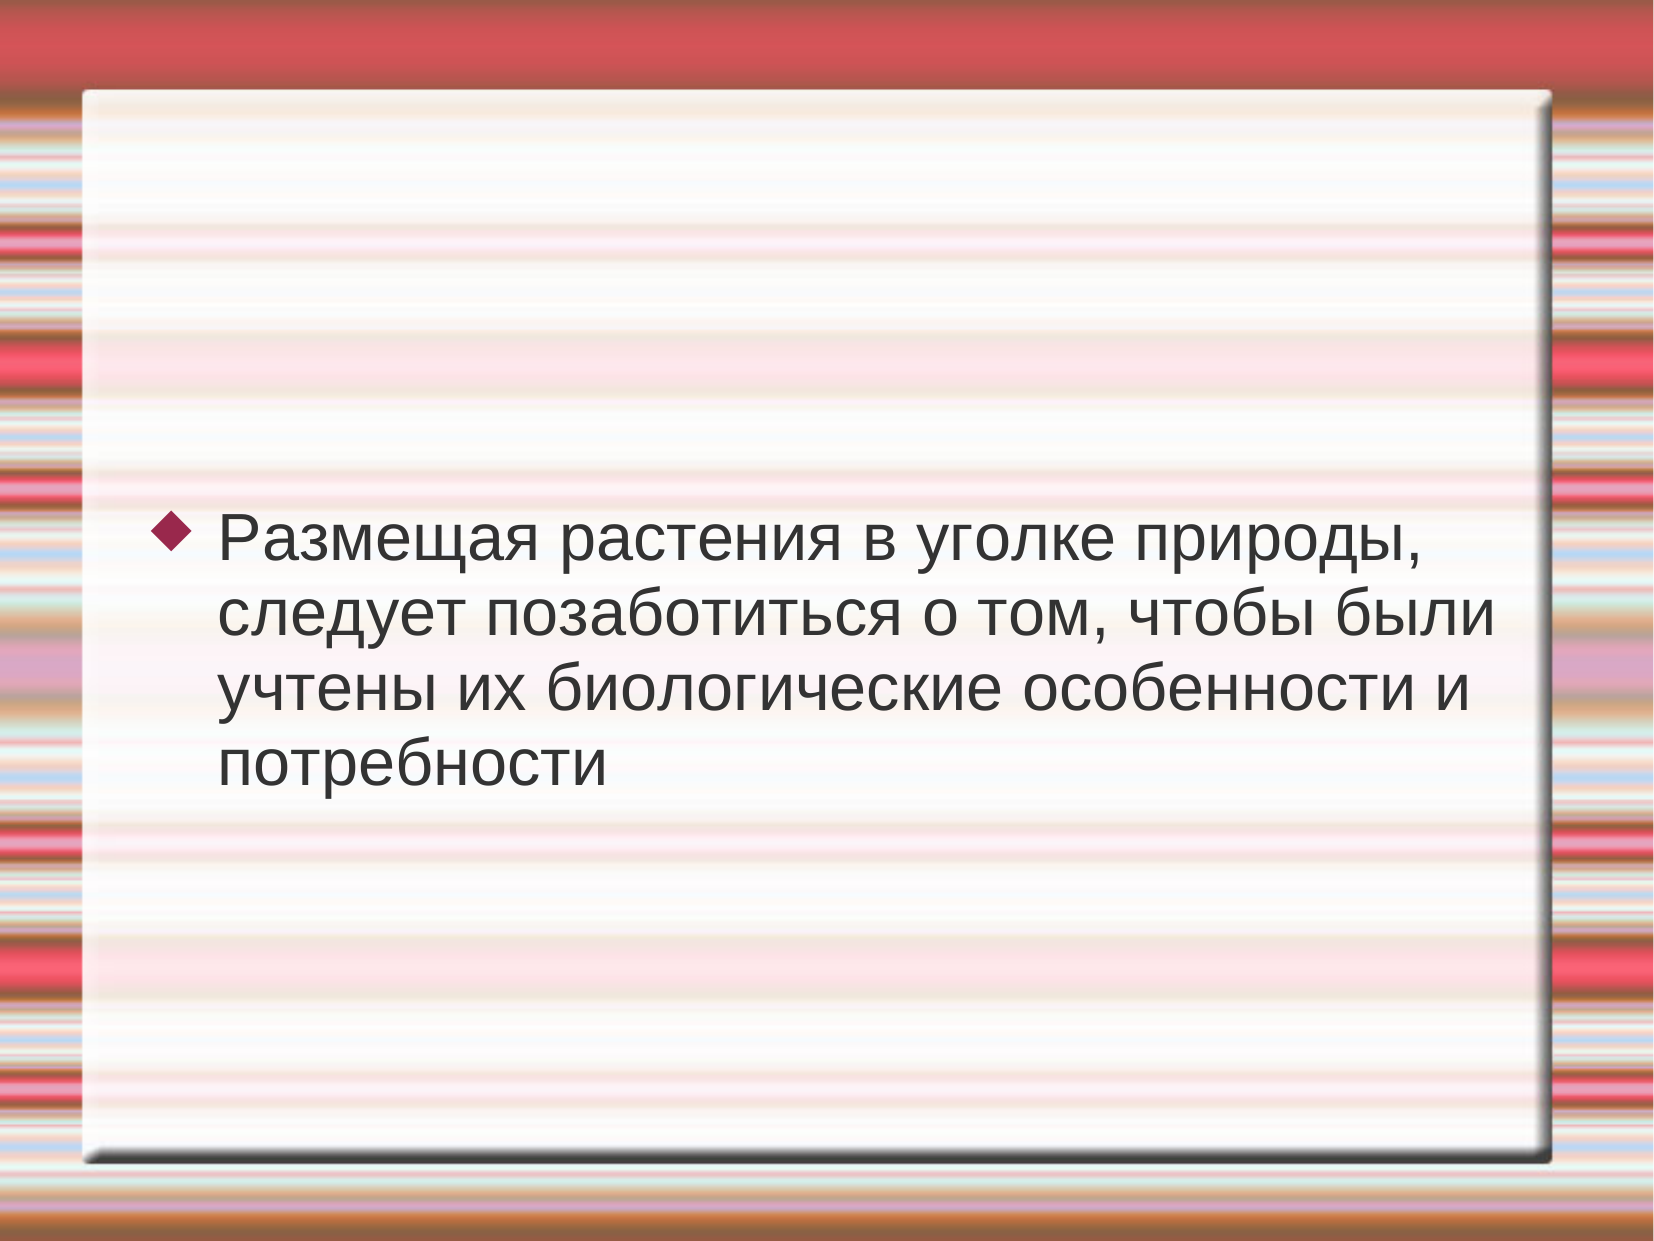

#
Размещая растения в уголке природы, следует позаботиться о том, чтобы были учтены их биологические особенности и потребности